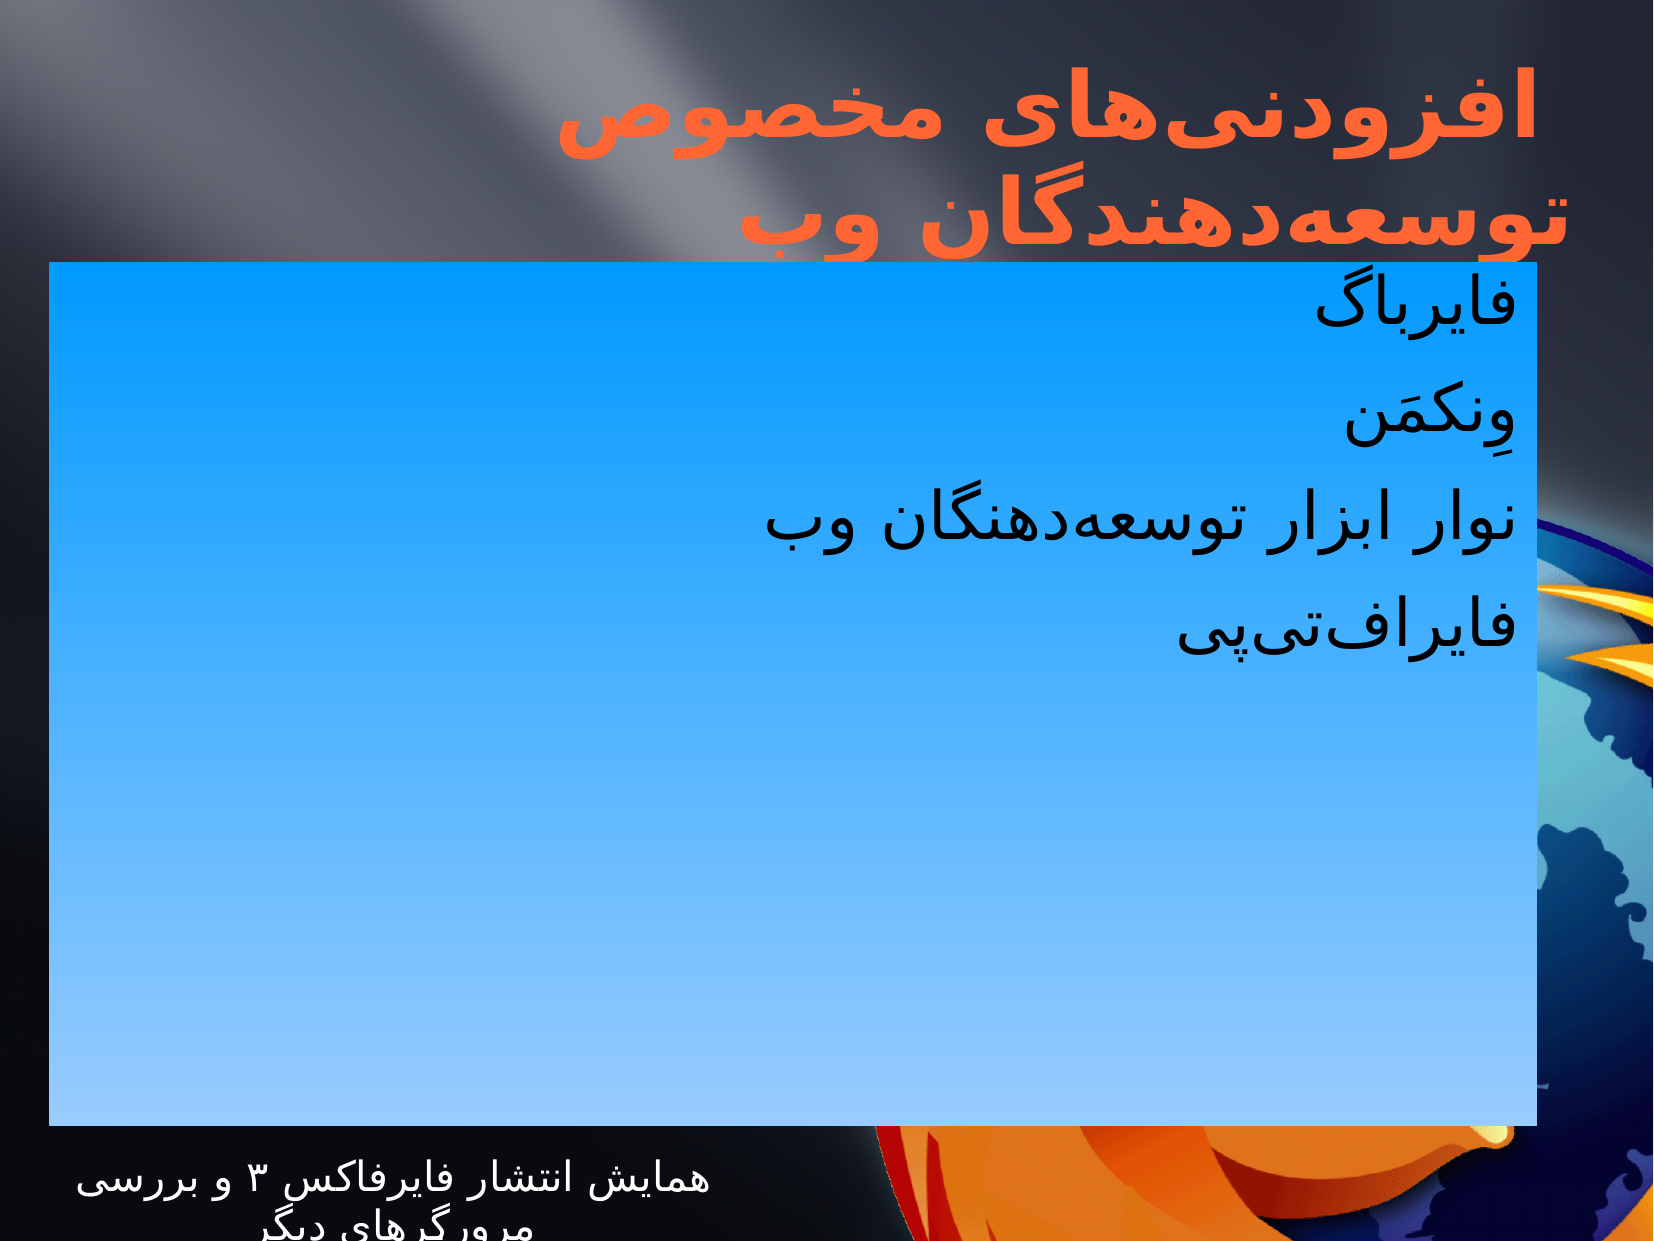

# افزودنی‌های مخصوص توسعه‌دهندگان وب
فایرباگ
وِنکمَن
نوار ابزار توسعه‌دهنگان وب
فایراف‌تی‌پی